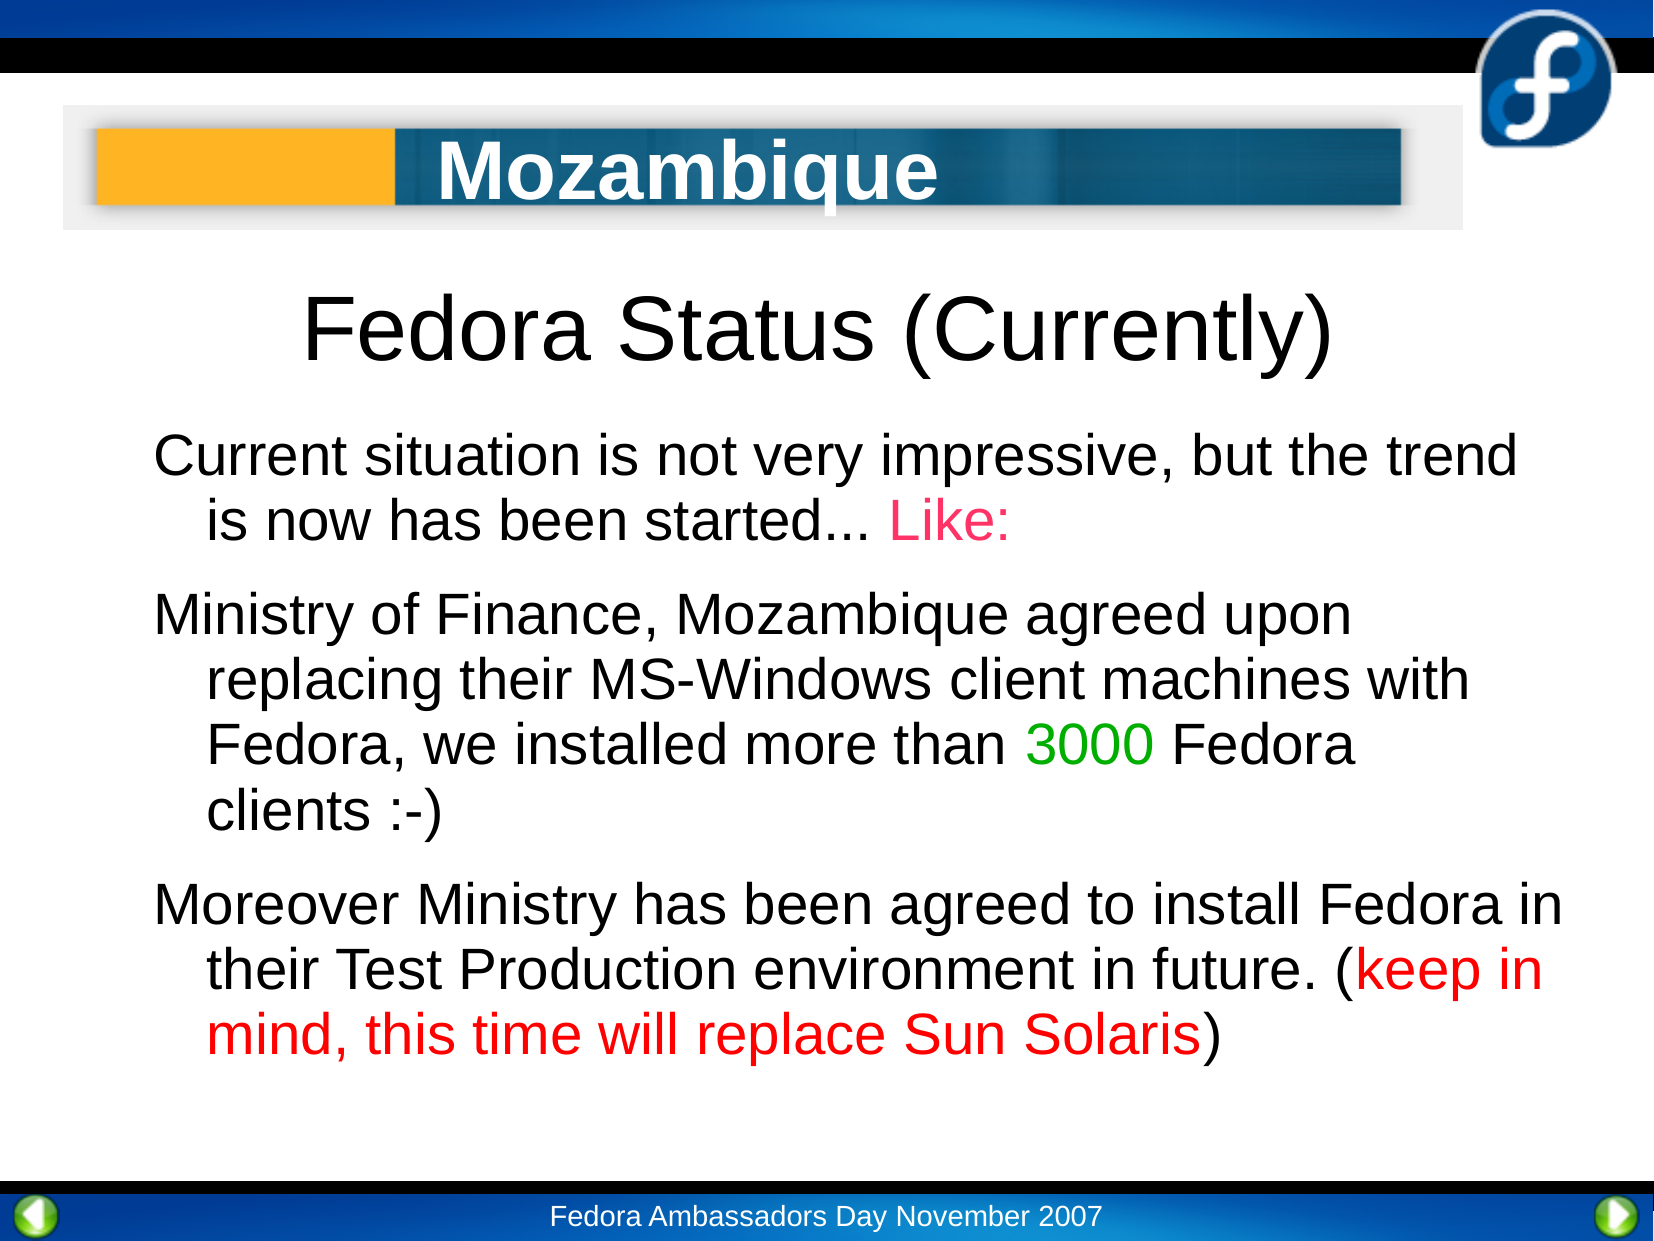

Mozambique
# Fedora Status (Currently)
Current situation is not very impressive, but the trend is now has been started... Like:
Ministry of Finance, Mozambique agreed upon replacing their MS-Windows client machines with Fedora, we installed more than 3000 Fedora clients :-)
Moreover Ministry has been agreed to install Fedora in their Test Production environment in future. (keep in mind, this time will replace Sun Solaris)